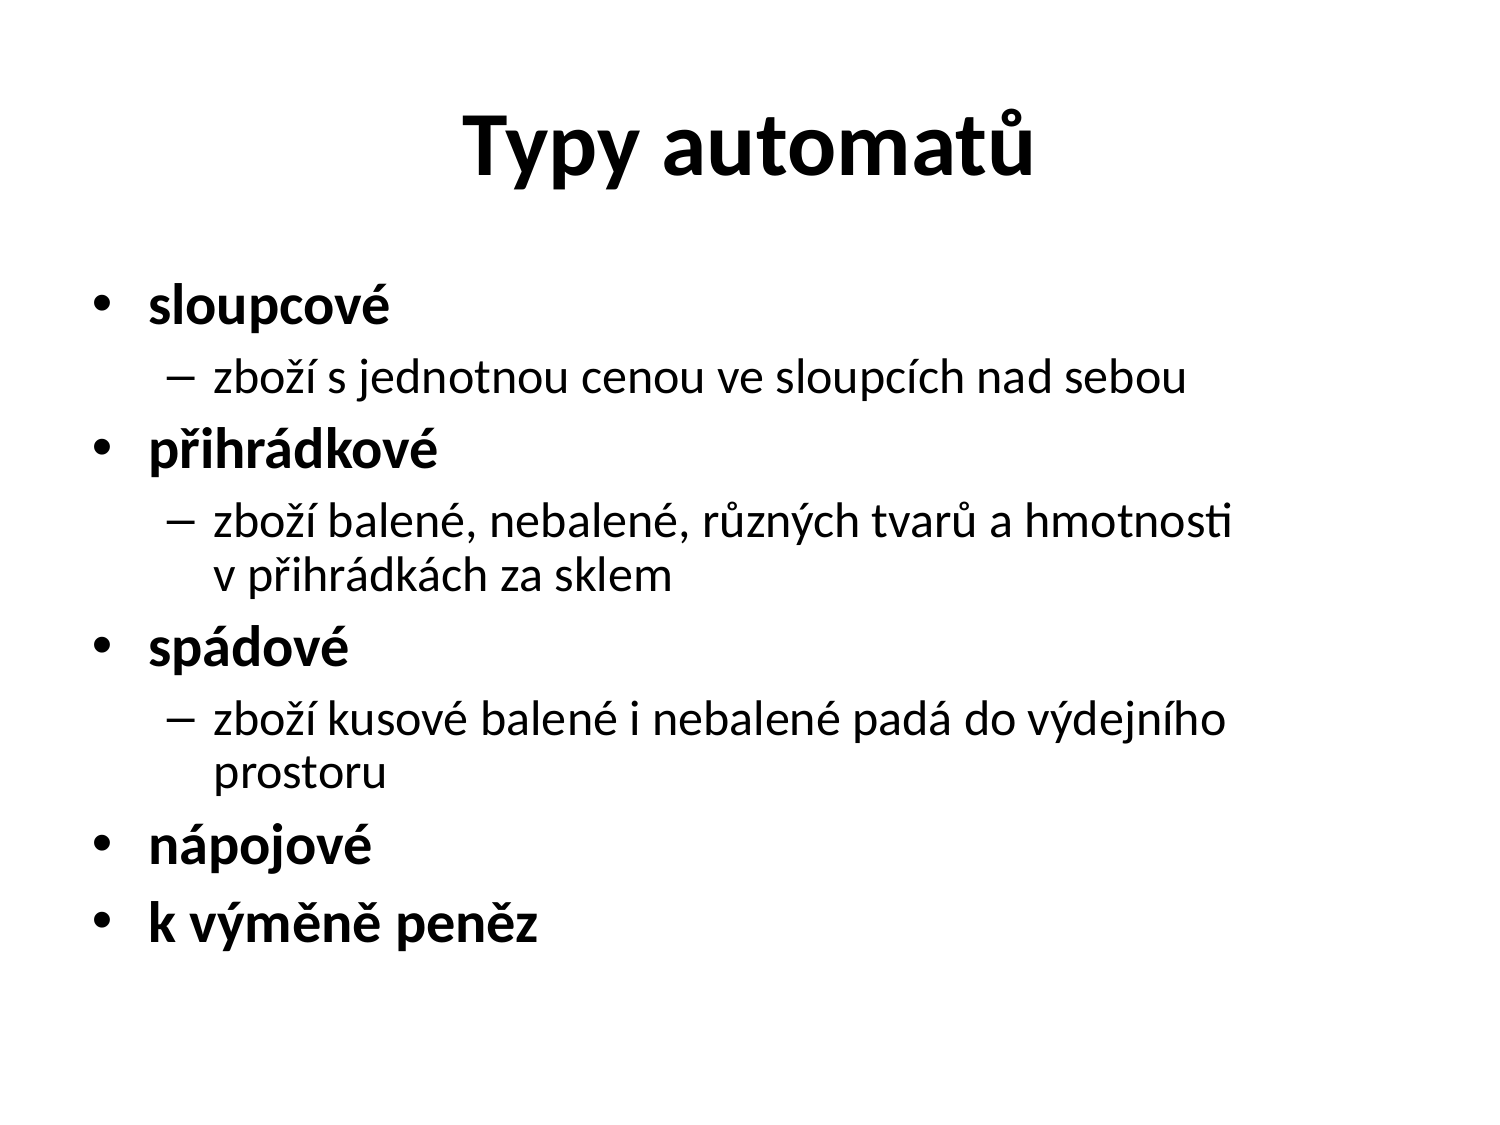

# Typy automatů
sloupcové
zboží s jednotnou cenou ve sloupcích nad sebou
přihrádkové
zboží balené, nebalené, různých tvarů a hmotnosti
v přihrádkách za sklem
spádové
zboží kusové balené i nebalené padá do výdejního prostoru
nápojové
k výměně peněz